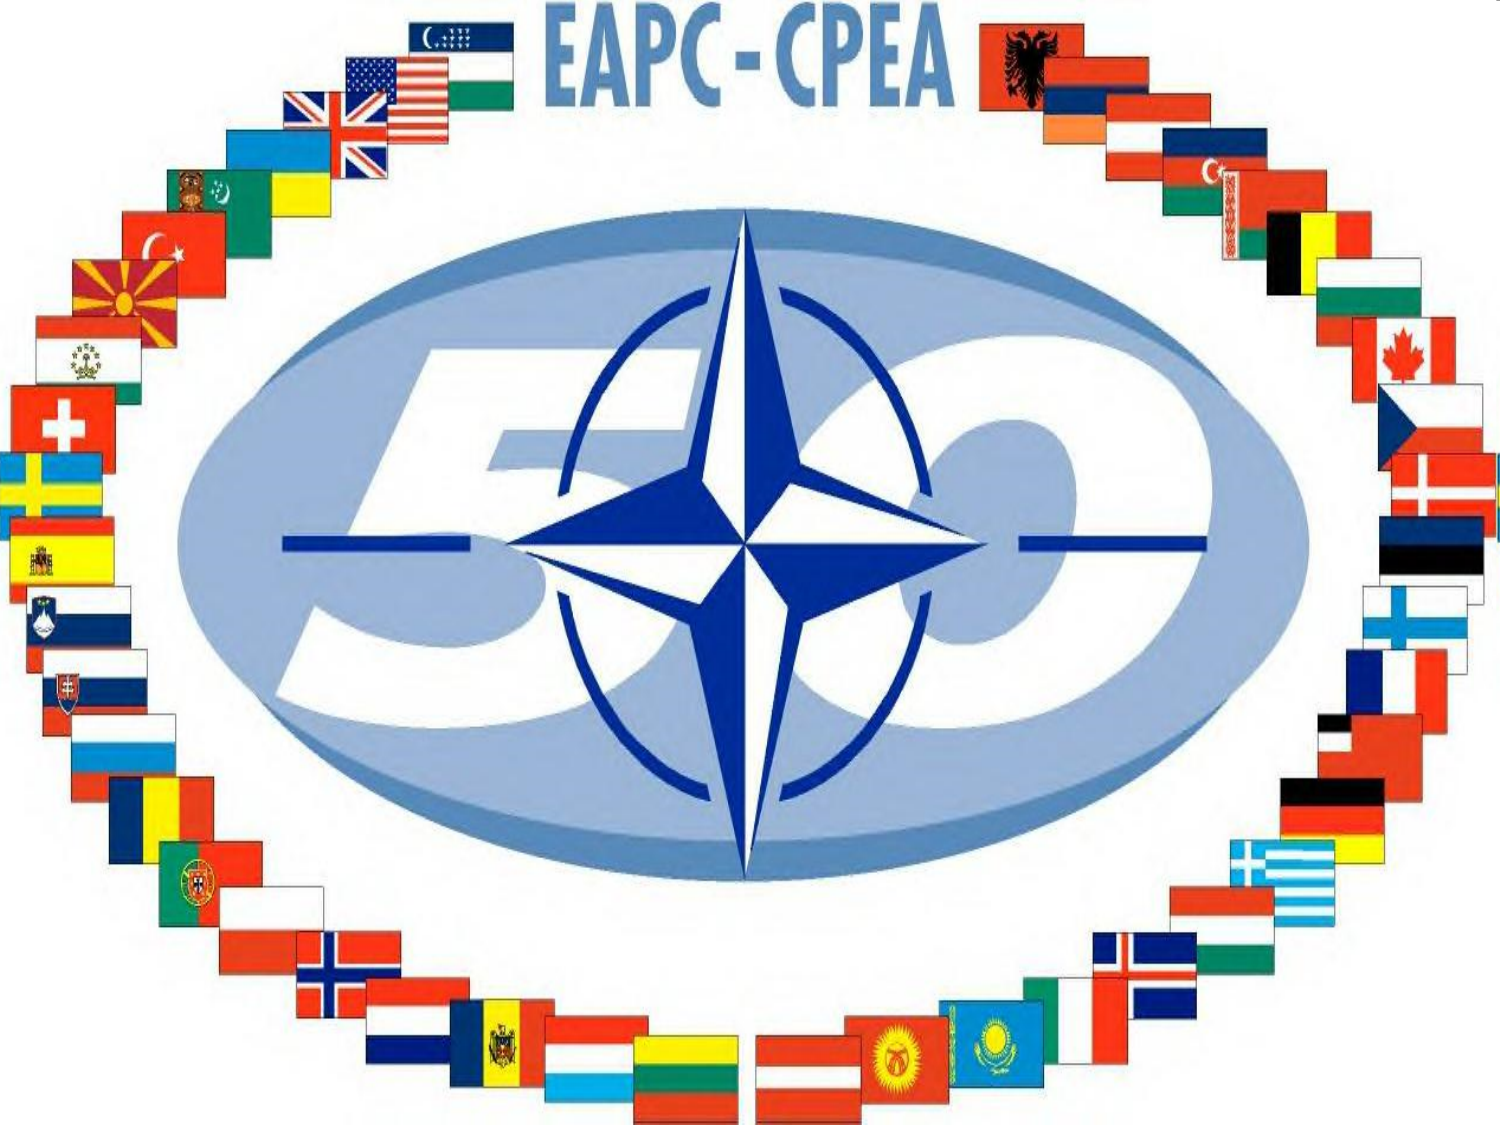

# NATO in EGS
Po slabih desetih letih od začetka upora proti komunizmu, so ZDA sklenile kar 43 različnih pogodb o vojaškem zavezništvu. Tako so z vojaško-političnimi zvezami povsem obkolile SZ.
Najpomembnejša vojaška zveza je bil Severnoatlantski pakt (NATO), ustanovljen v Washingtonu (1949). Vanj se je vključilo več zahodnoevropskih držav. Sredi 90. let, po propadu komunizma, se je vloga Nata zelo spremenila.
Pomembno je bilo tudi gospodarsko povezovanje zahodnih držav, ki je pripeljalo do ustanovitve Evropske gospodarske skupnosti (EGS) leta 1957.